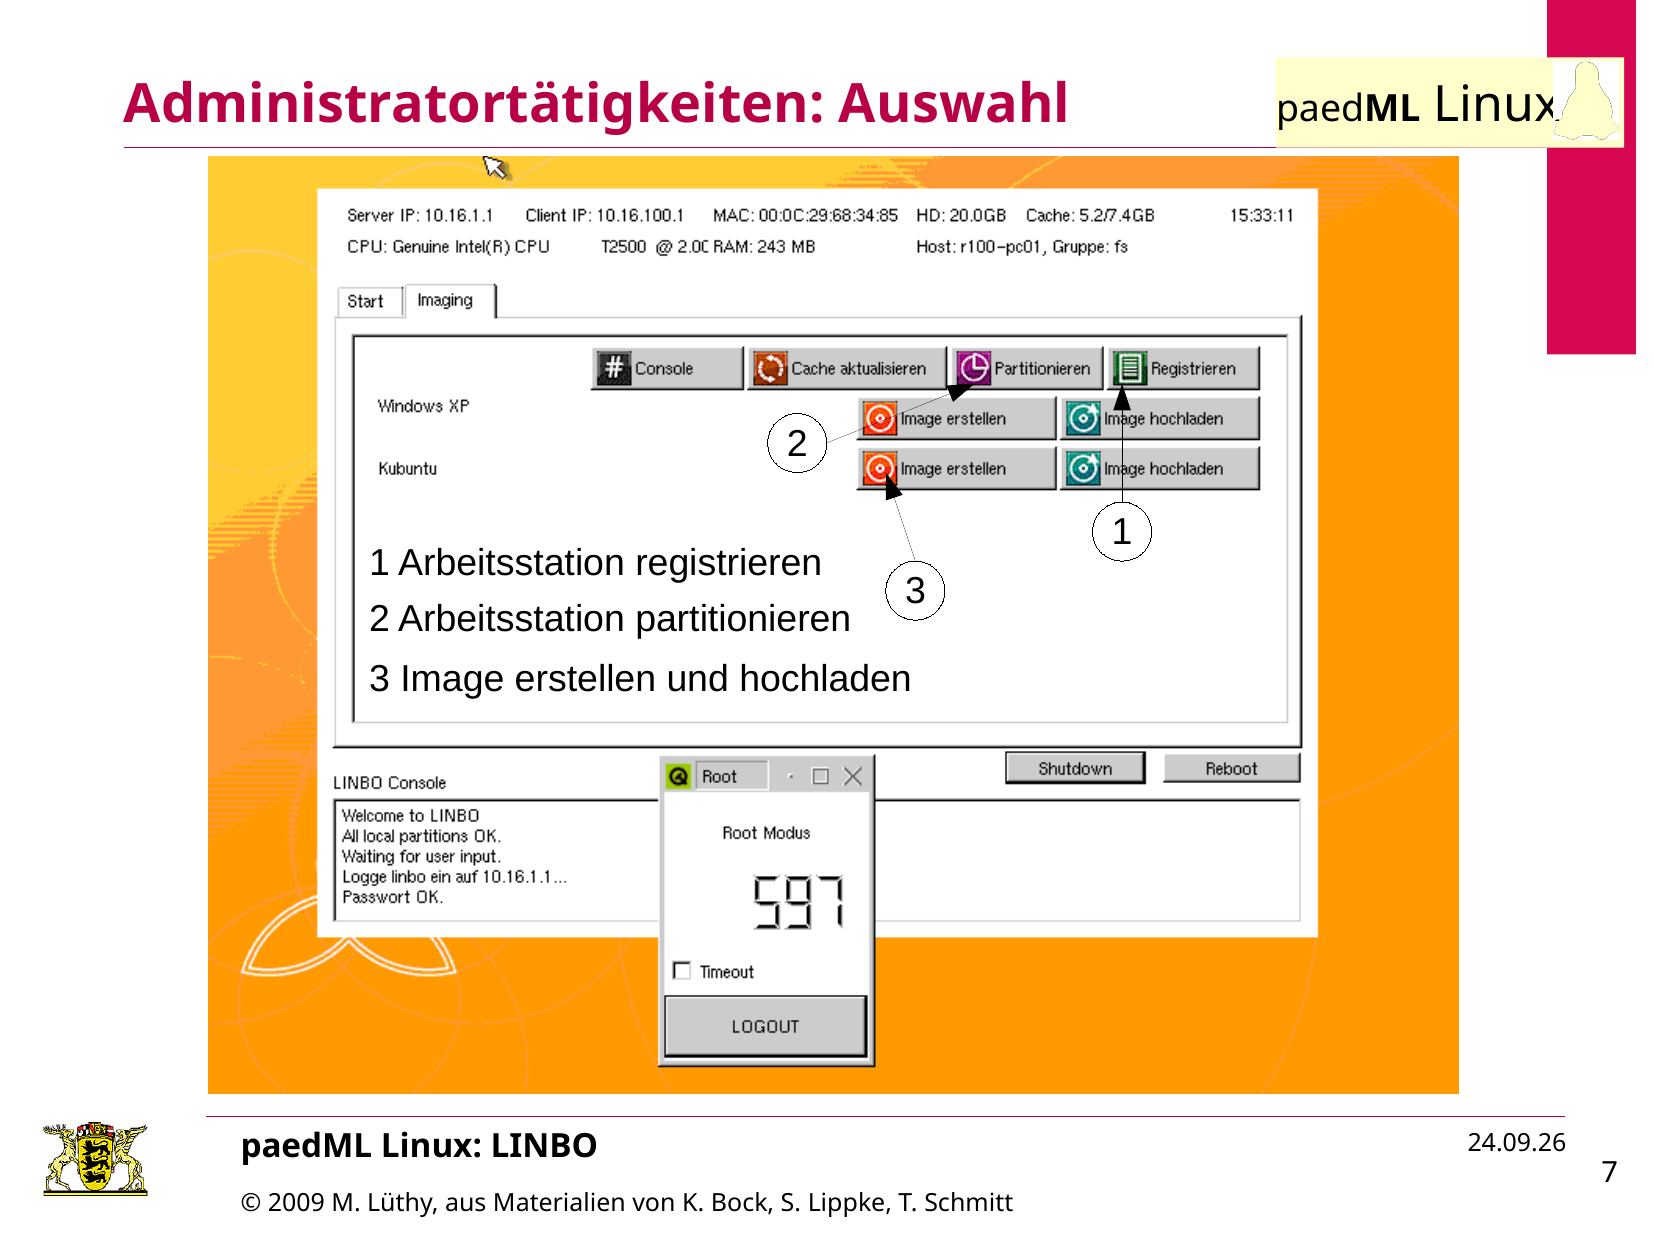

# Administratortätigkeiten: Auswahl
2
1
1 Arbeitsstation registrieren
3
2 Arbeitsstation partitionieren
3 Image erstellen und hochladen
© M. Lüthy, J. von der Ruhr, G. Rabus, M. Müller
7